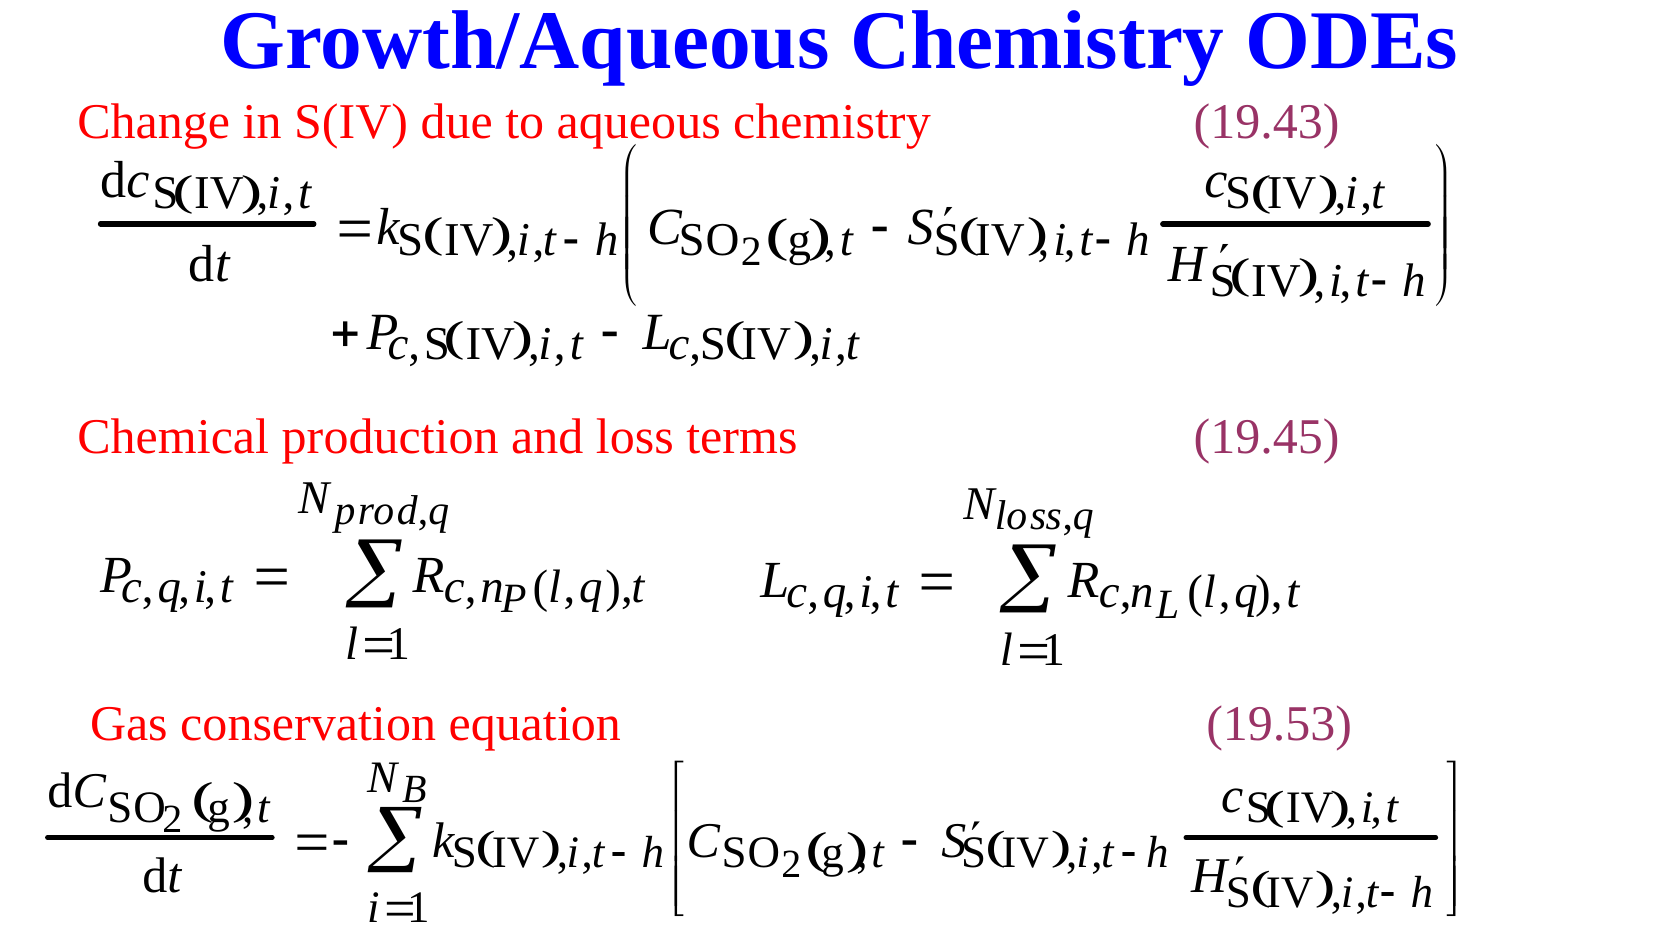

# Growth/Aqueous Chemistry ODEs
Change in S(IV) due to aqueous chemistry	(19.43)
Chemical production and loss terms	(19.45)
Gas conservation equation	(19.53)